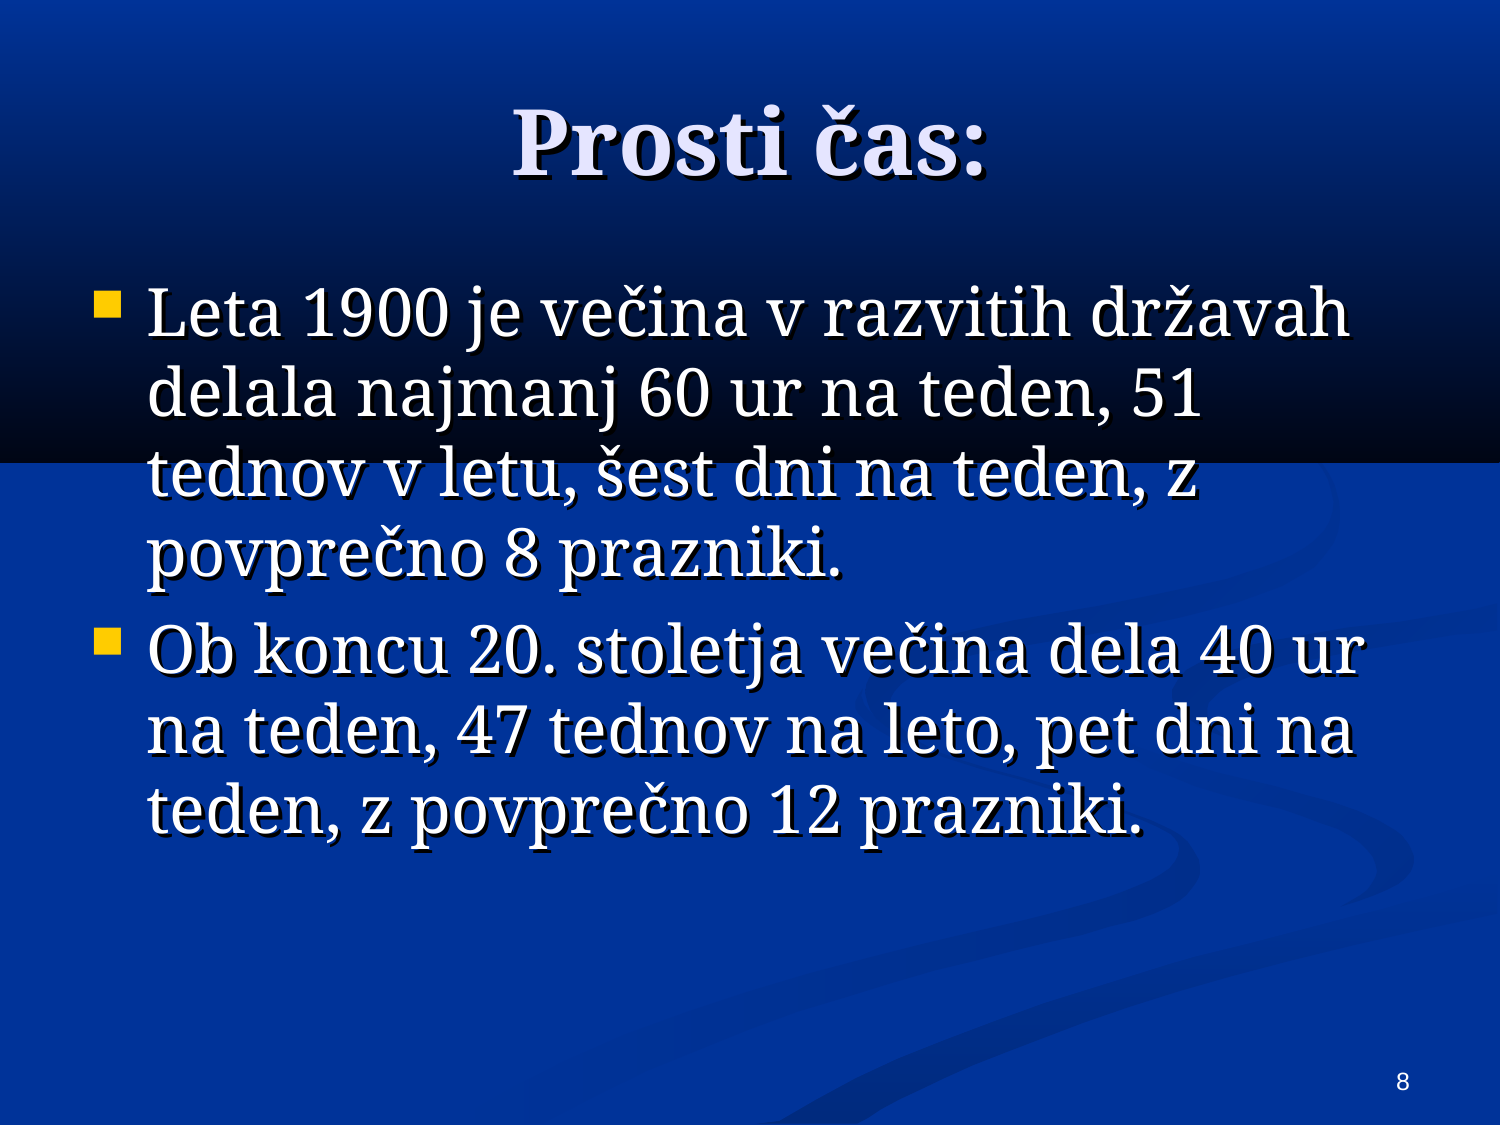

# Prosti čas:
Leta 1900 je večina v razvitih državah delala najmanj 60 ur na teden, 51 tednov v letu, šest dni na teden, z povprečno 8 prazniki.
Ob koncu 20. stoletja večina dela 40 ur na teden, 47 tednov na leto, pet dni na teden, z povprečno 12 prazniki.